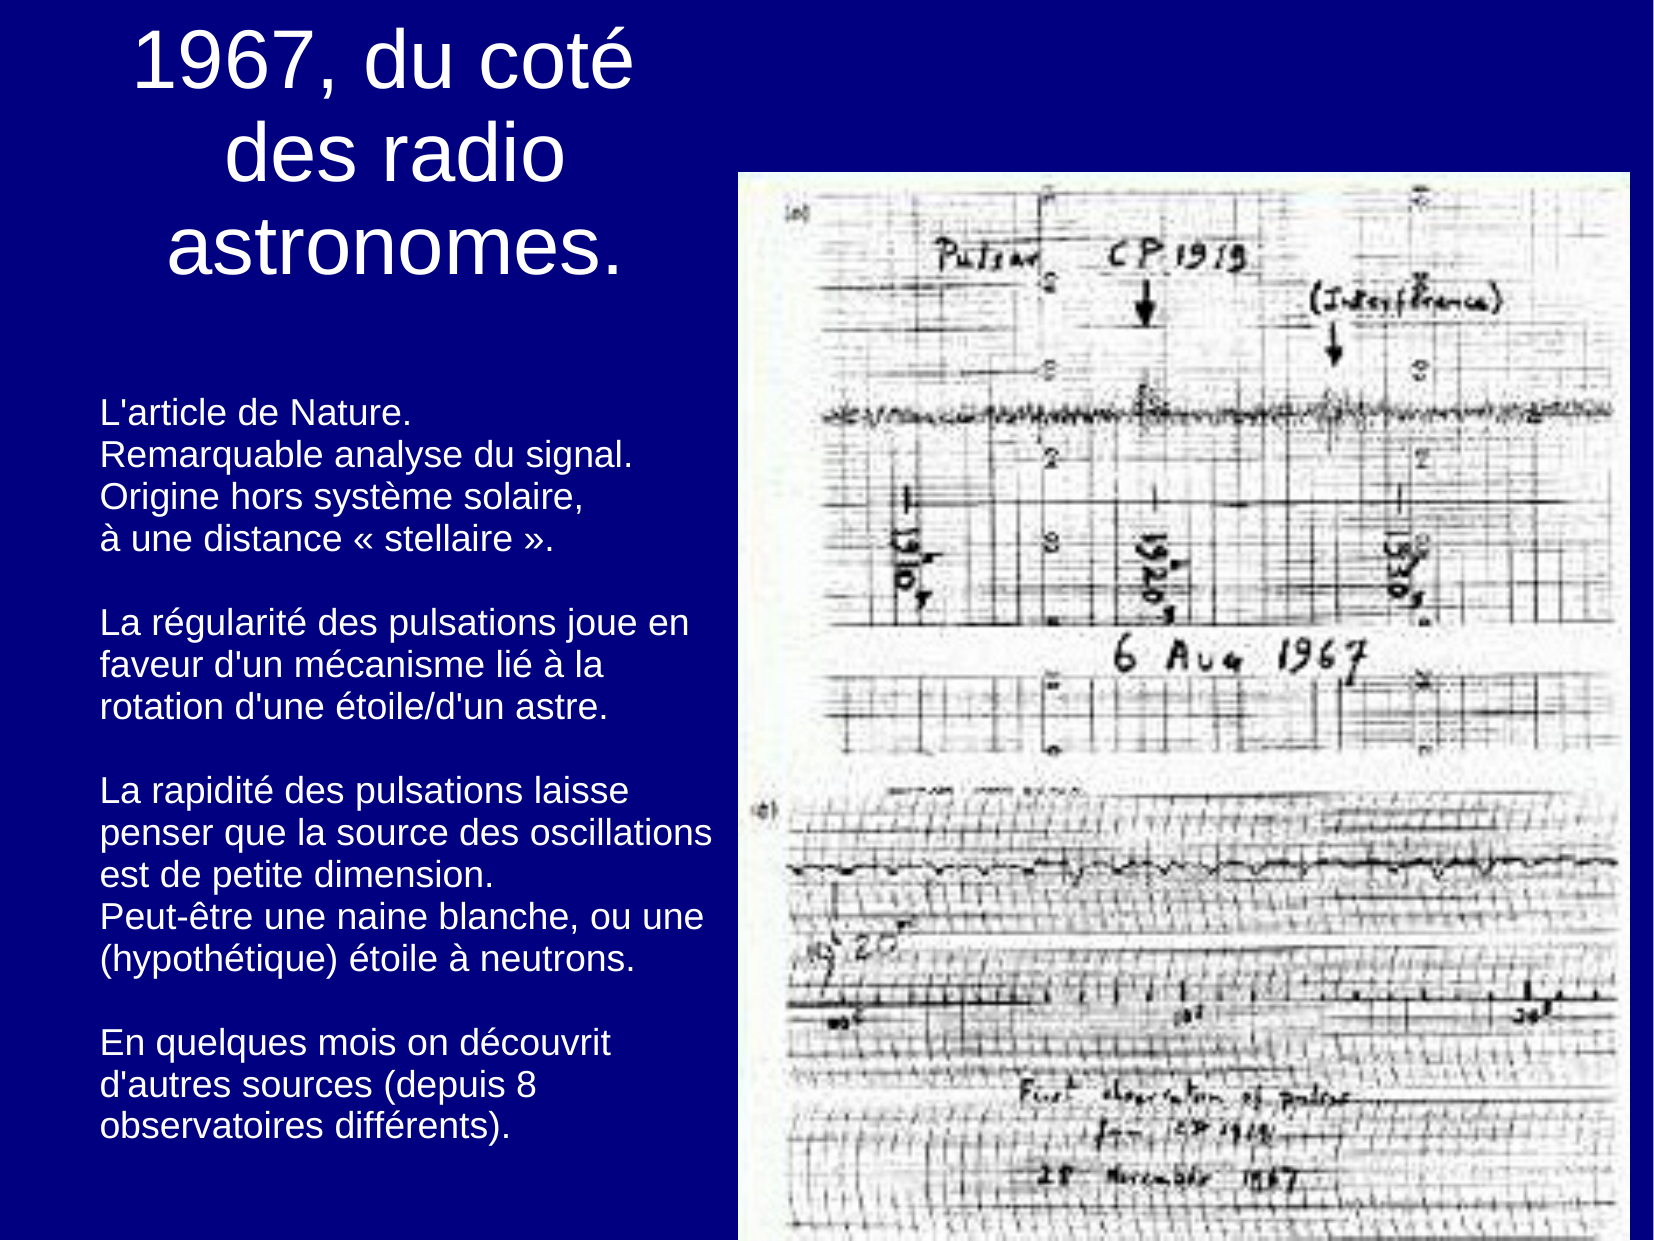

# 1967, du coté des radio astronomes.
L'article de Nature.
Remarquable analyse du signal.
Origine hors système solaire,
à une distance « stellaire ».
La régularité des pulsations joue en
faveur d'un mécanisme lié à la
rotation d'une étoile/d'un astre.
La rapidité des pulsations laisse
penser que la source des oscillations
est de petite dimension.
Peut-être une naine blanche, ou une
(hypothétique) étoile à neutrons.
En quelques mois on découvrit
d'autres sources (depuis 8
observatoires différents).